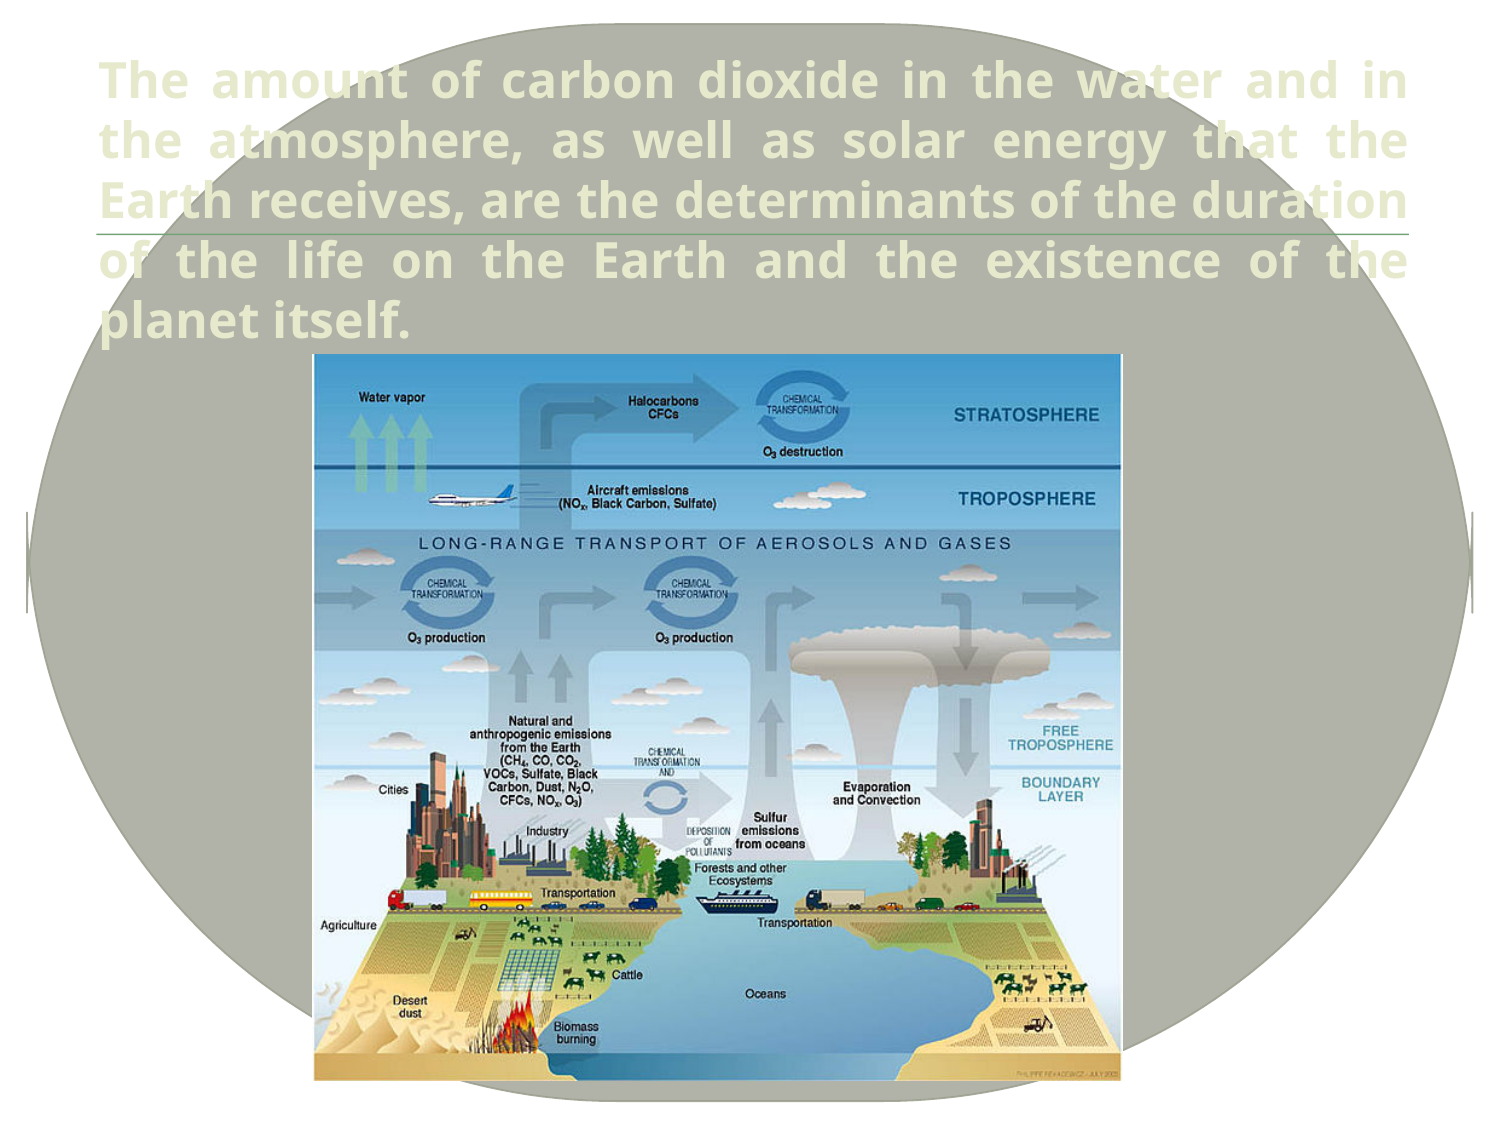

# The amount of carbon dioxide in the water and in the atmosphere, as well as solar energy that the Earth receives, are the determinants of the duration of the life on the Earth and the existence of the planet itself.